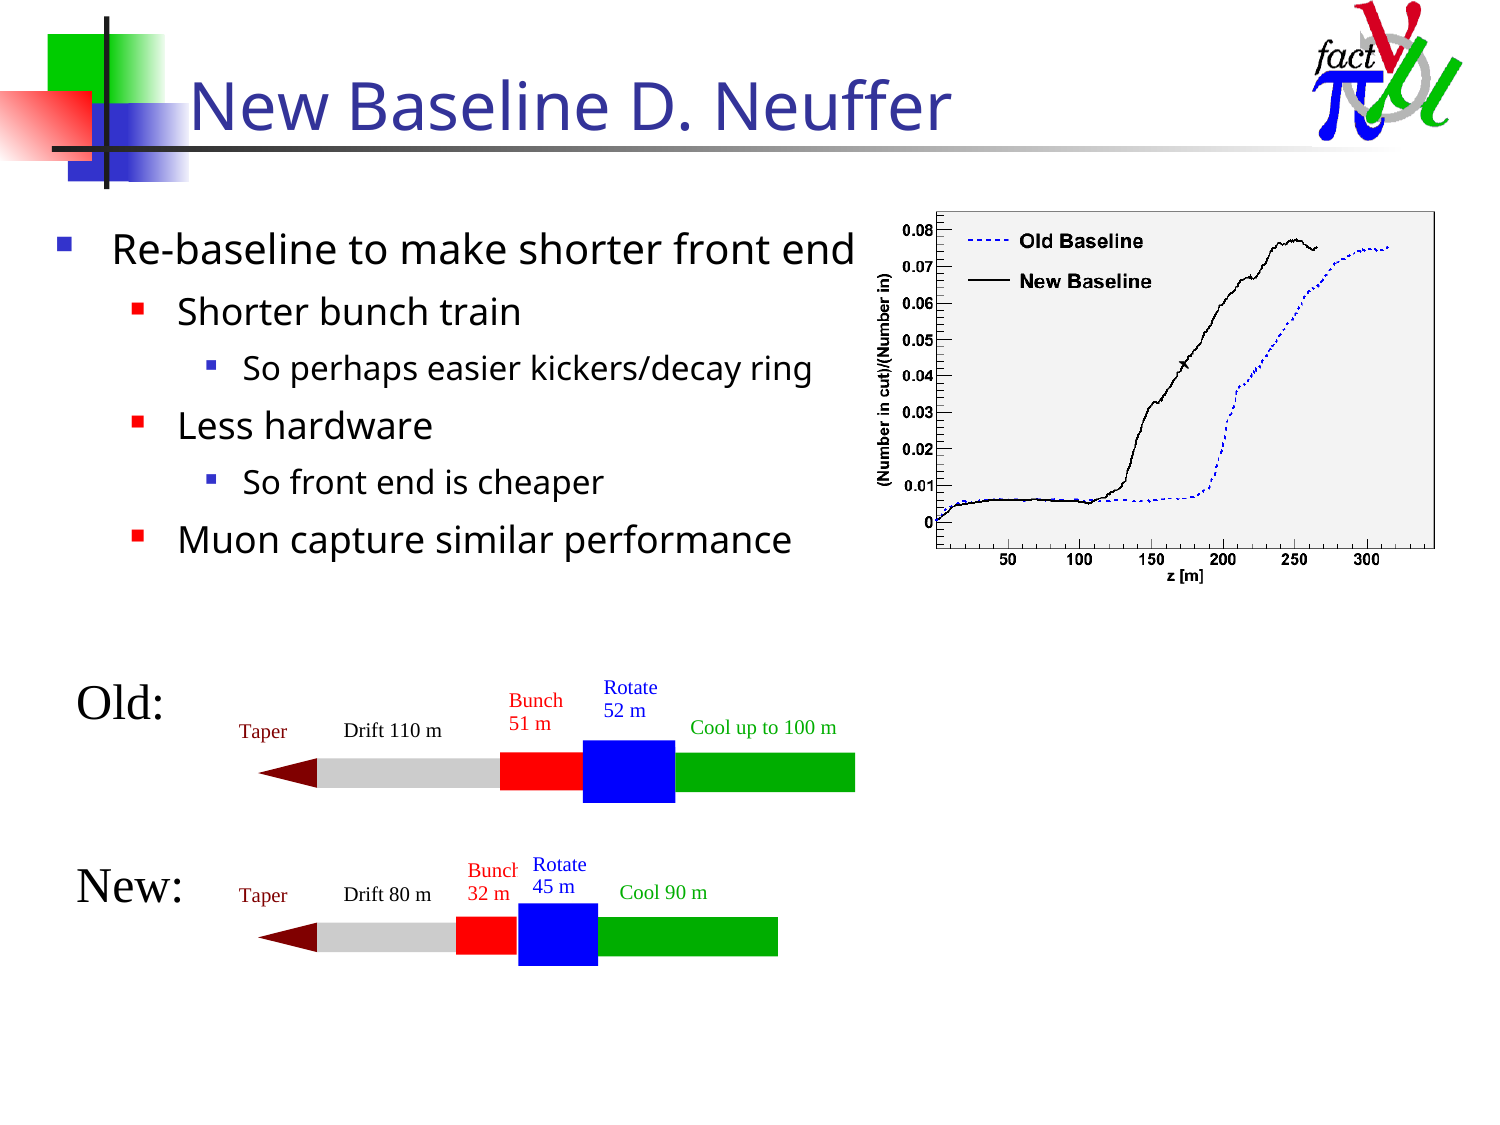

# New Baseline D. Neuffer
`
Re-baseline to make shorter front end
Shorter bunch train
So perhaps easier kickers/decay ring
Less hardware
So front end is cheaper
Muon capture similar performance
Old:
Rotate
52 m
Bunch
51 m
Cool up to 100 m
Drift 110 m
Taper
Rotate
45 m
Bunch
32 m
Cool 90 m
Drift 80 m
Taper
New: